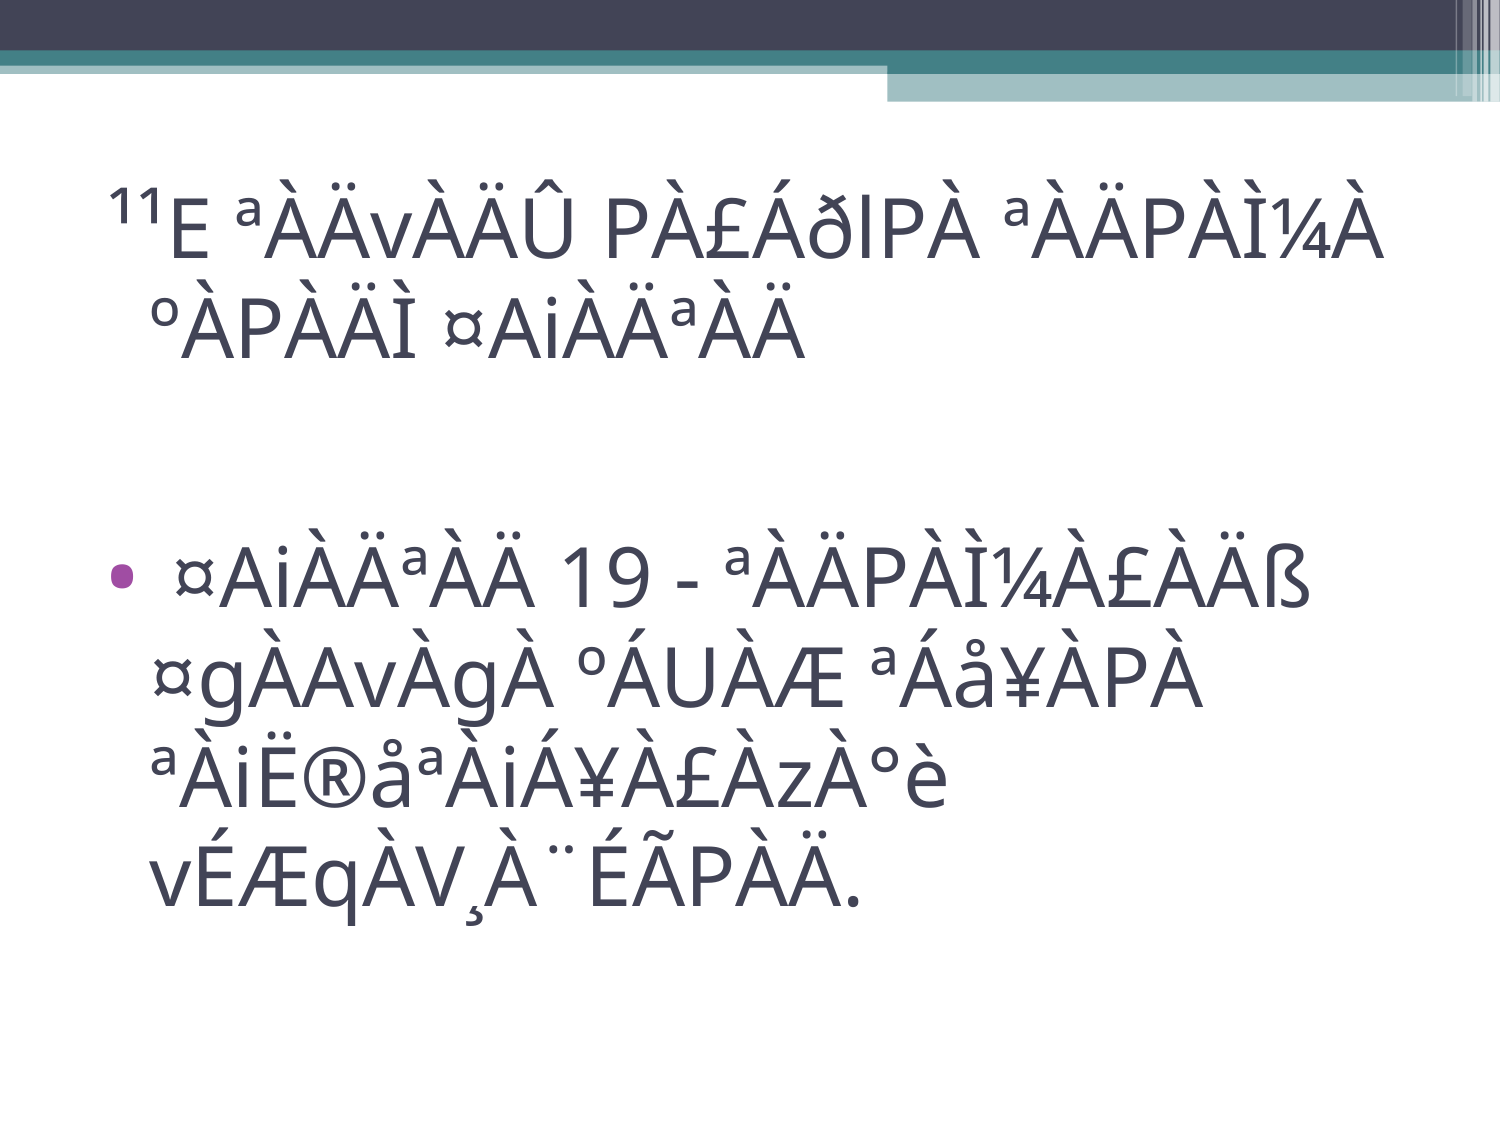

# ¹¹E ªÀÄvÀÄÛ PÀ£ÁðlPÀ ªÀÄPÀÌ¼À ºÀPÀÄÌ ¤AiÀÄªÀÄ
 ¤AiÀÄªÀÄ 19 - ªÀÄPÀÌ¼À£ÀÄß ¤gÀAvÀgÀ ºÁUÀÆ ªÁå¥ÀPÀ ªÀiË®åªÀiÁ¥À£ÀzÀ°è vÉÆqÀV¸À¨ÉÃPÀÄ.